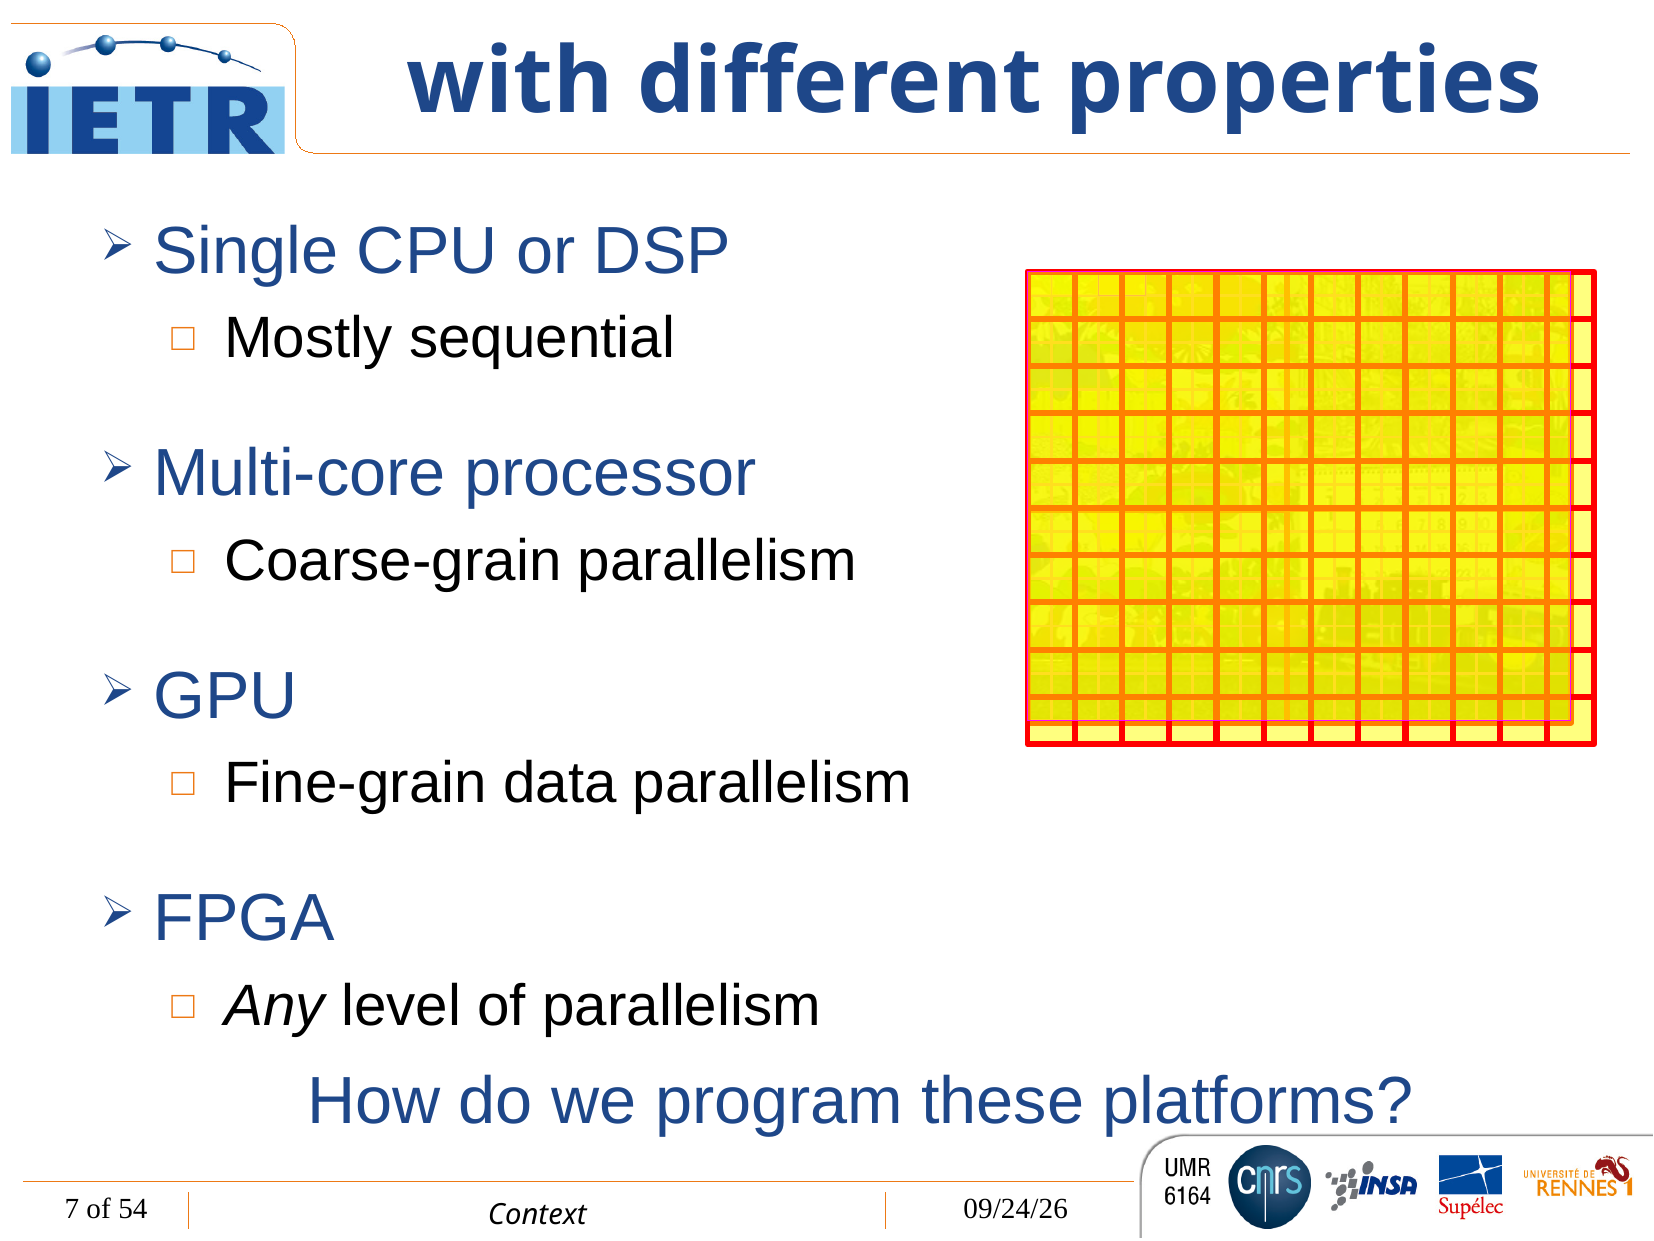

# with different properties
Single CPU or DSP
Mostly sequential
Multi-core processor
Coarse-grain parallelism
GPU
Fine-grain data parallelism
FPGA
Any level of parallelism
How do we program these platforms?
7
Context